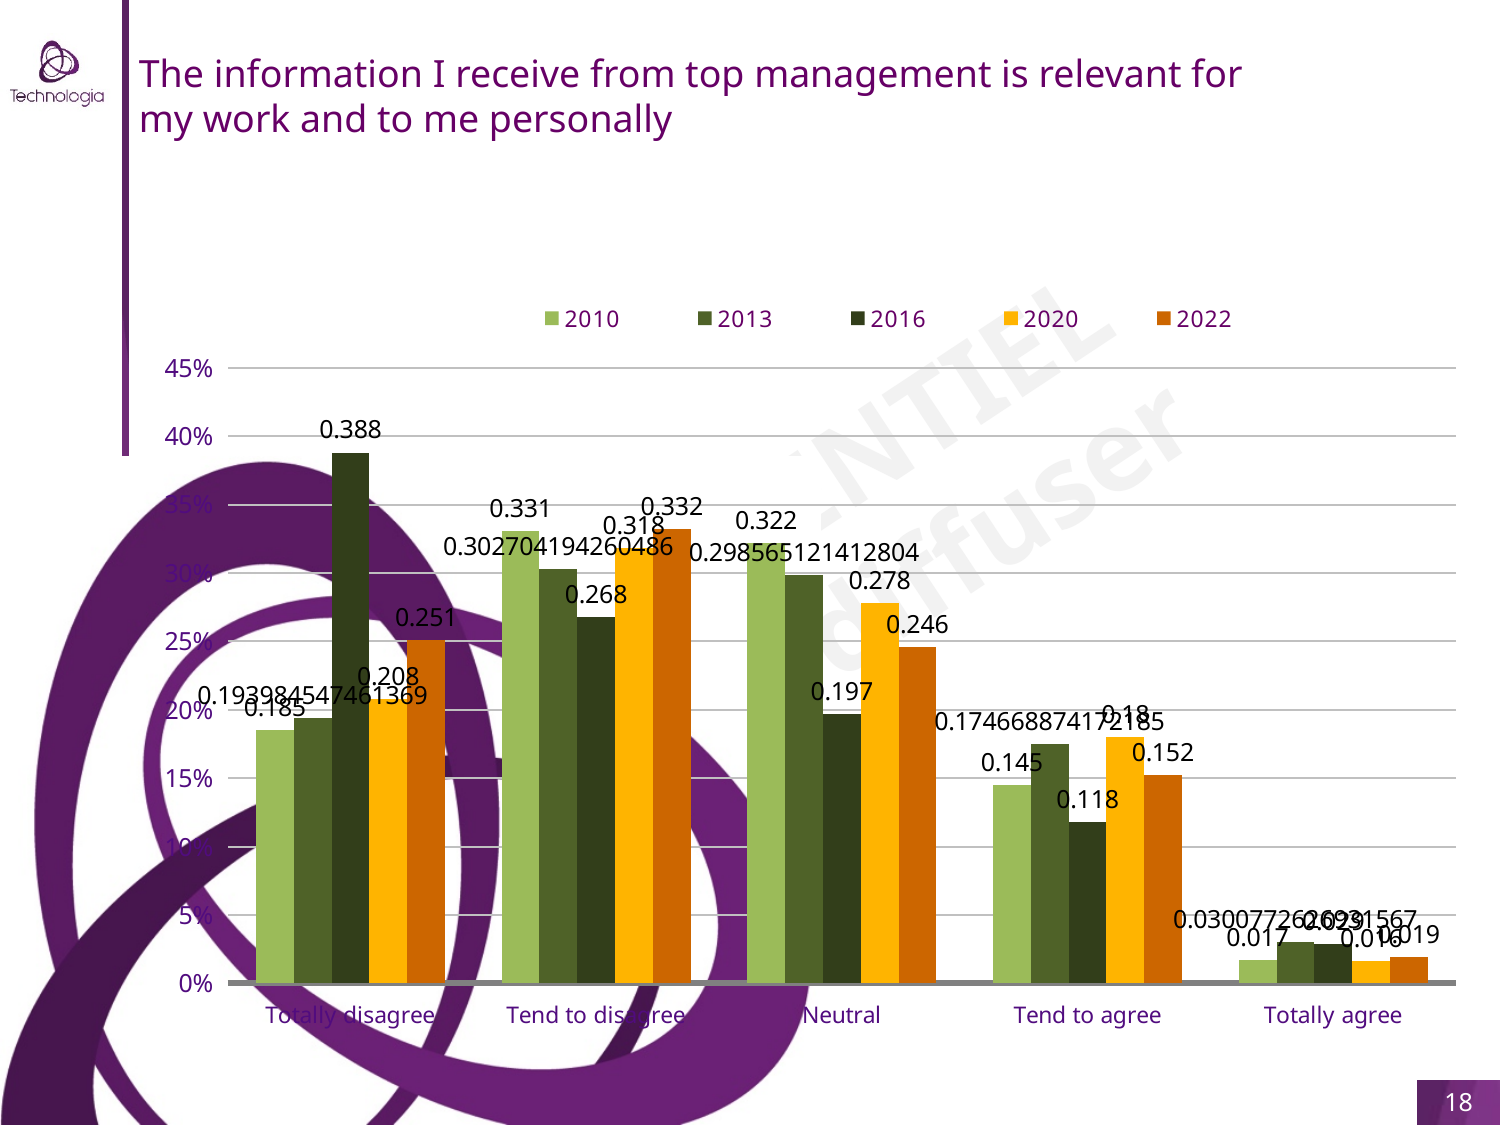

# The information I receive from top management is relevant for my work and to me personally
### Chart
| Category | 2010 | 2013 | 2016 | 2020 | 2022 |
|---|---|---|---|---|---|
| Totally disagree | 0.185 | 0.193984547461369 | 0.388 | 0.208 | 0.251 |
| Tend to disagree | 0.331 | 0.302704194260486 | 0.268 | 0.318 | 0.332 |
| Neutral | 0.322 | 0.298565121412804 | 0.197 | 0.278 | 0.246 |
| Tend to agree | 0.145 | 0.174668874172185 | 0.118 | 0.18 | 0.152 |
| Totally agree | 0.017 | 0.0300772626931567 | 0.029 | 0.016 | 0.019 |